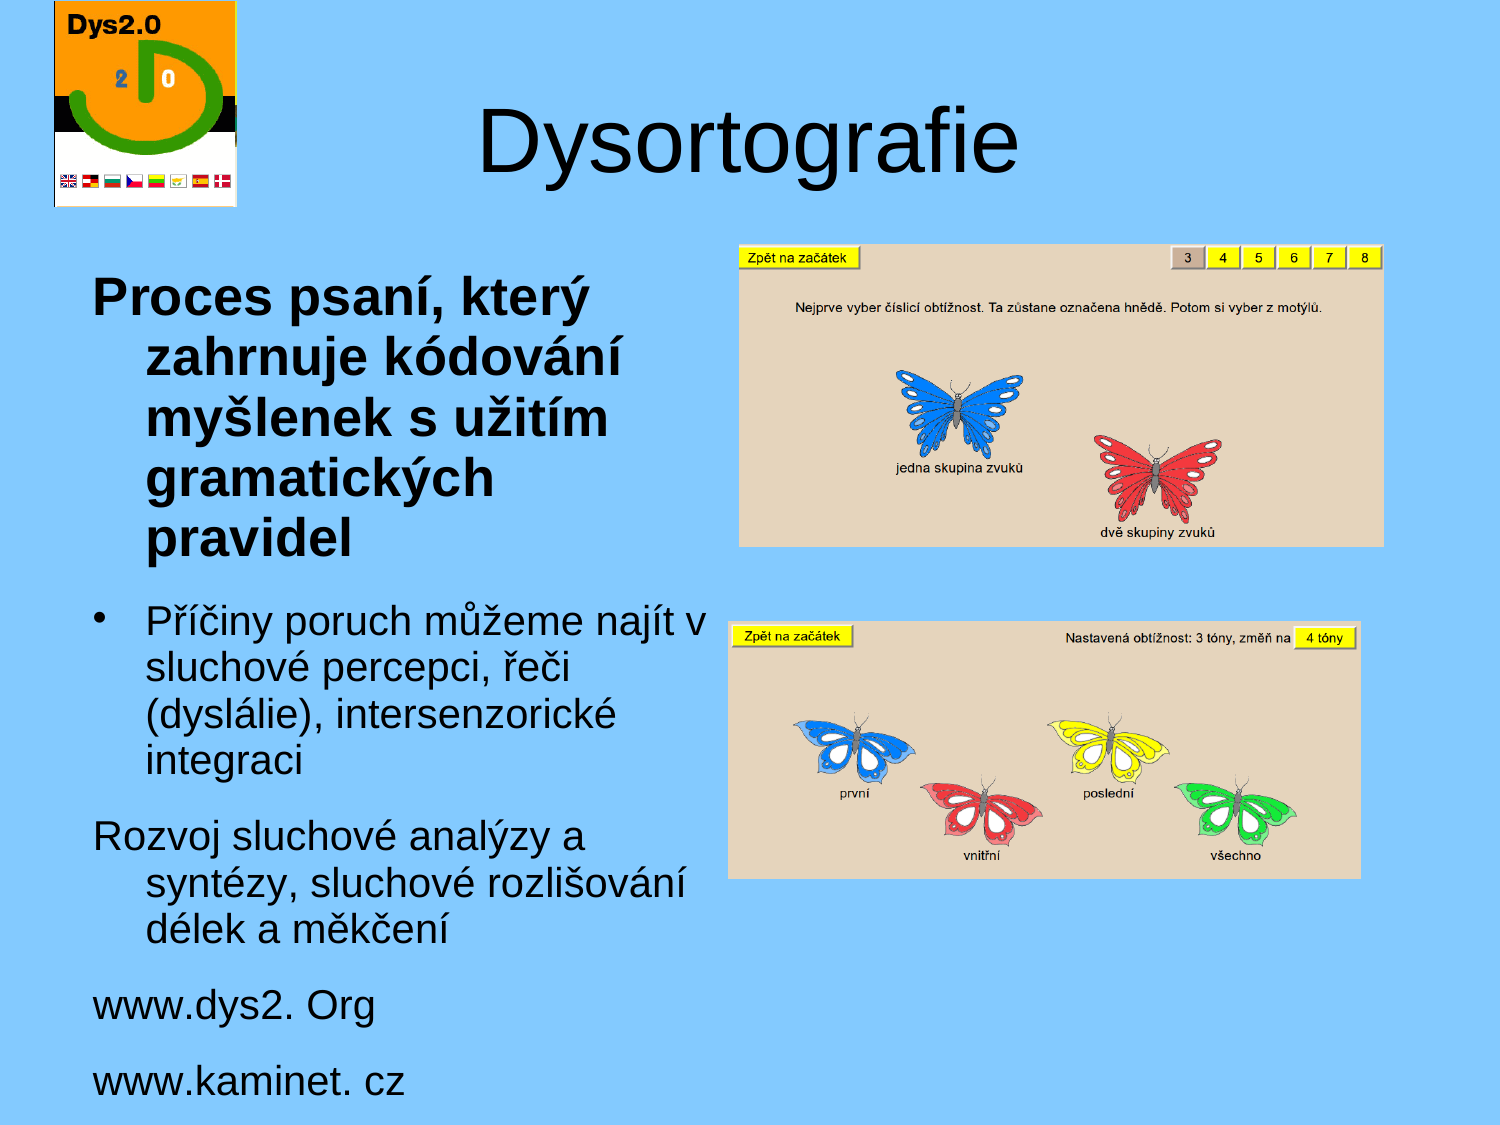

# Dysortografie
Proces psaní, který zahrnuje kódování myšlenek s užitím gramatických pravidel
Příčiny poruch můžeme najít v sluchové percepci, řeči (dyslálie), intersenzorické integraci
Rozvoj sluchové analýzy a syntézy, sluchové rozlišování délek a měkčení
www.dys2. Org
www.kaminet. cz